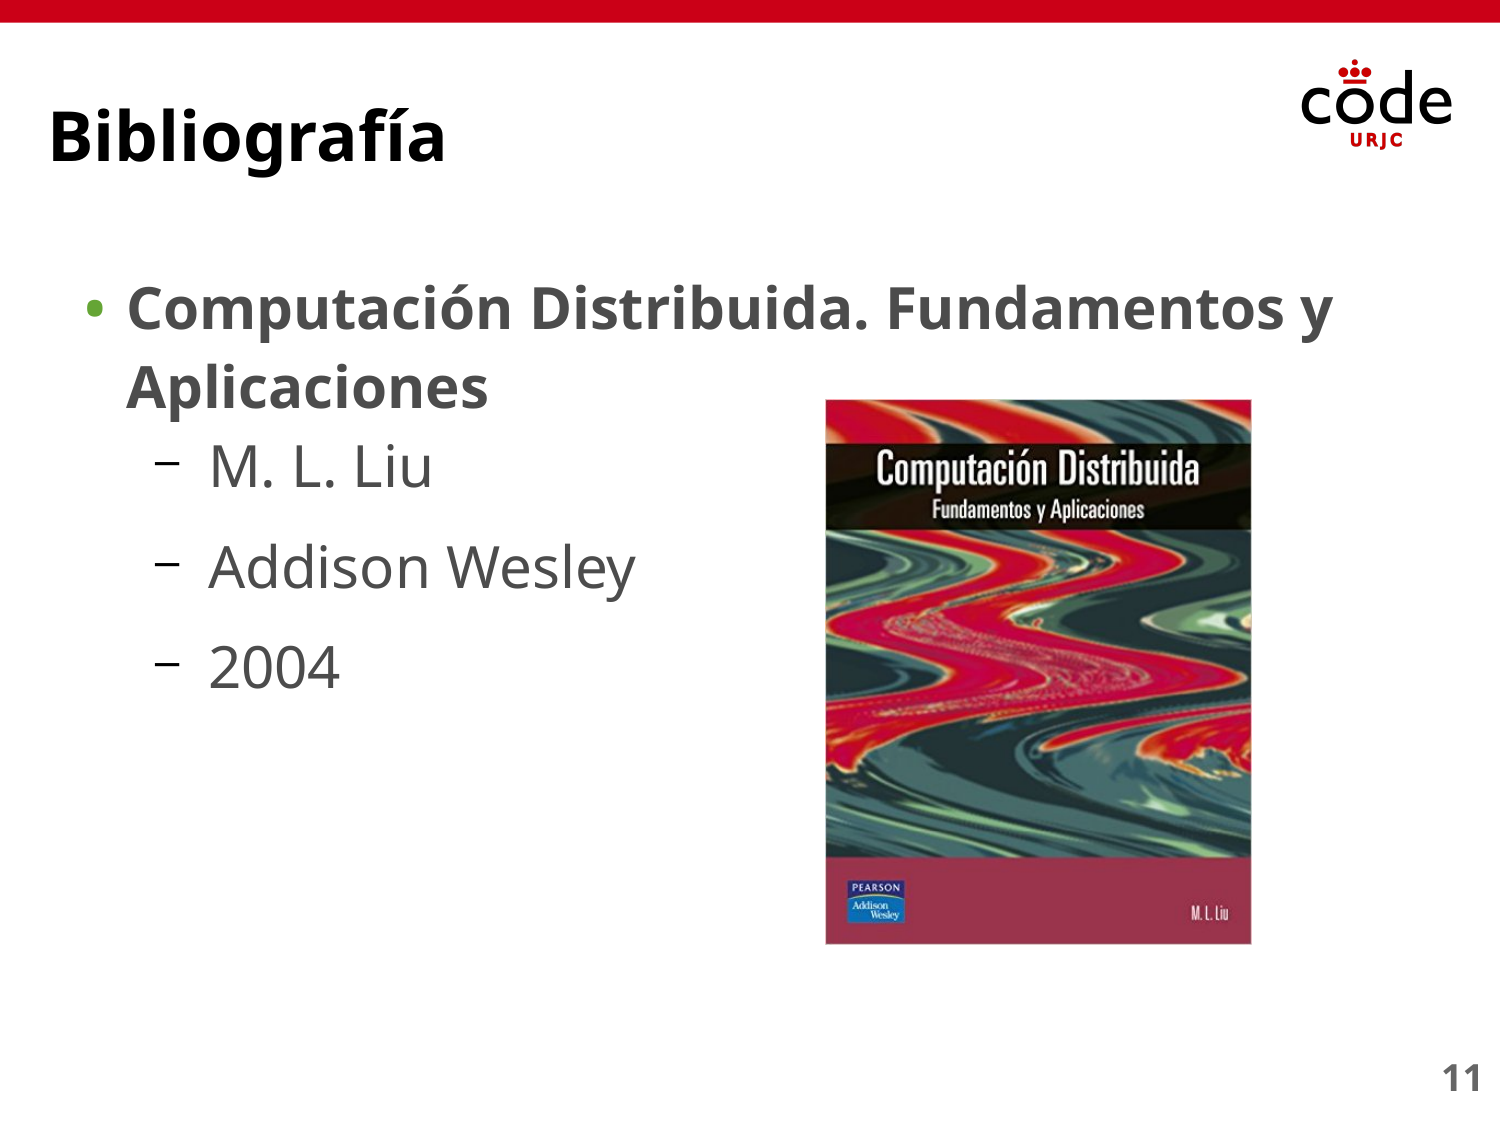

# Bibliografía
Computación Distribuida. Fundamentos y Aplicaciones
M. L. Liu
Addison Wesley
2004